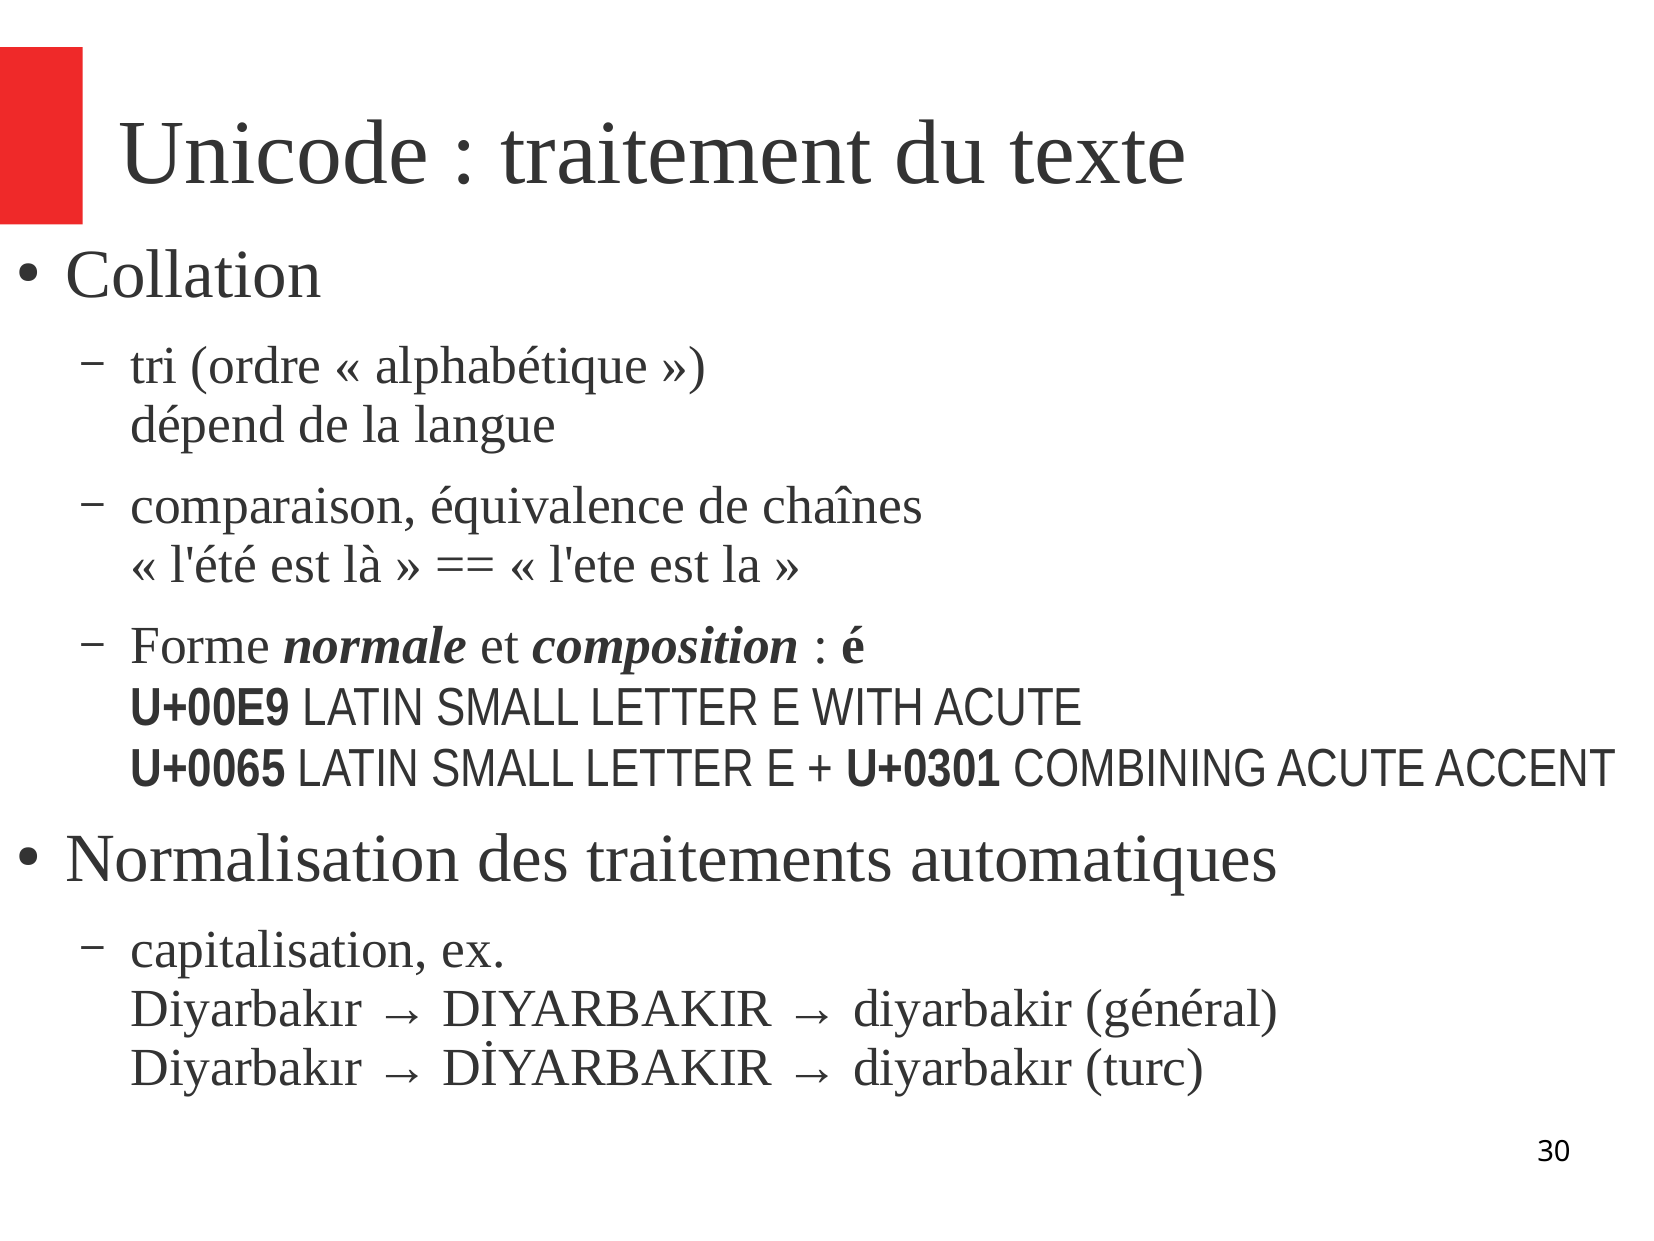

# Unicode : traitement du texte
Collation
tri (ordre « alphabétique »)
dépend de la langue
comparaison, équivalence de chaînes
« l'été est là » == « l'ete est la »
Forme normale et composition : é
U+00E9 LATIN SMALL LETTER E WITH ACUTE
U+0065 LATIN SMALL LETTER E + U+0301 COMBINING ACUTE ACCENT
Normalisation des traitements automatiques
capitalisation, ex.
Diyarbakır → DIYARBAKIR → diyarbakir (général)
Diyarbakır → DİYARBAKIR → diyarbakır (turc)
30